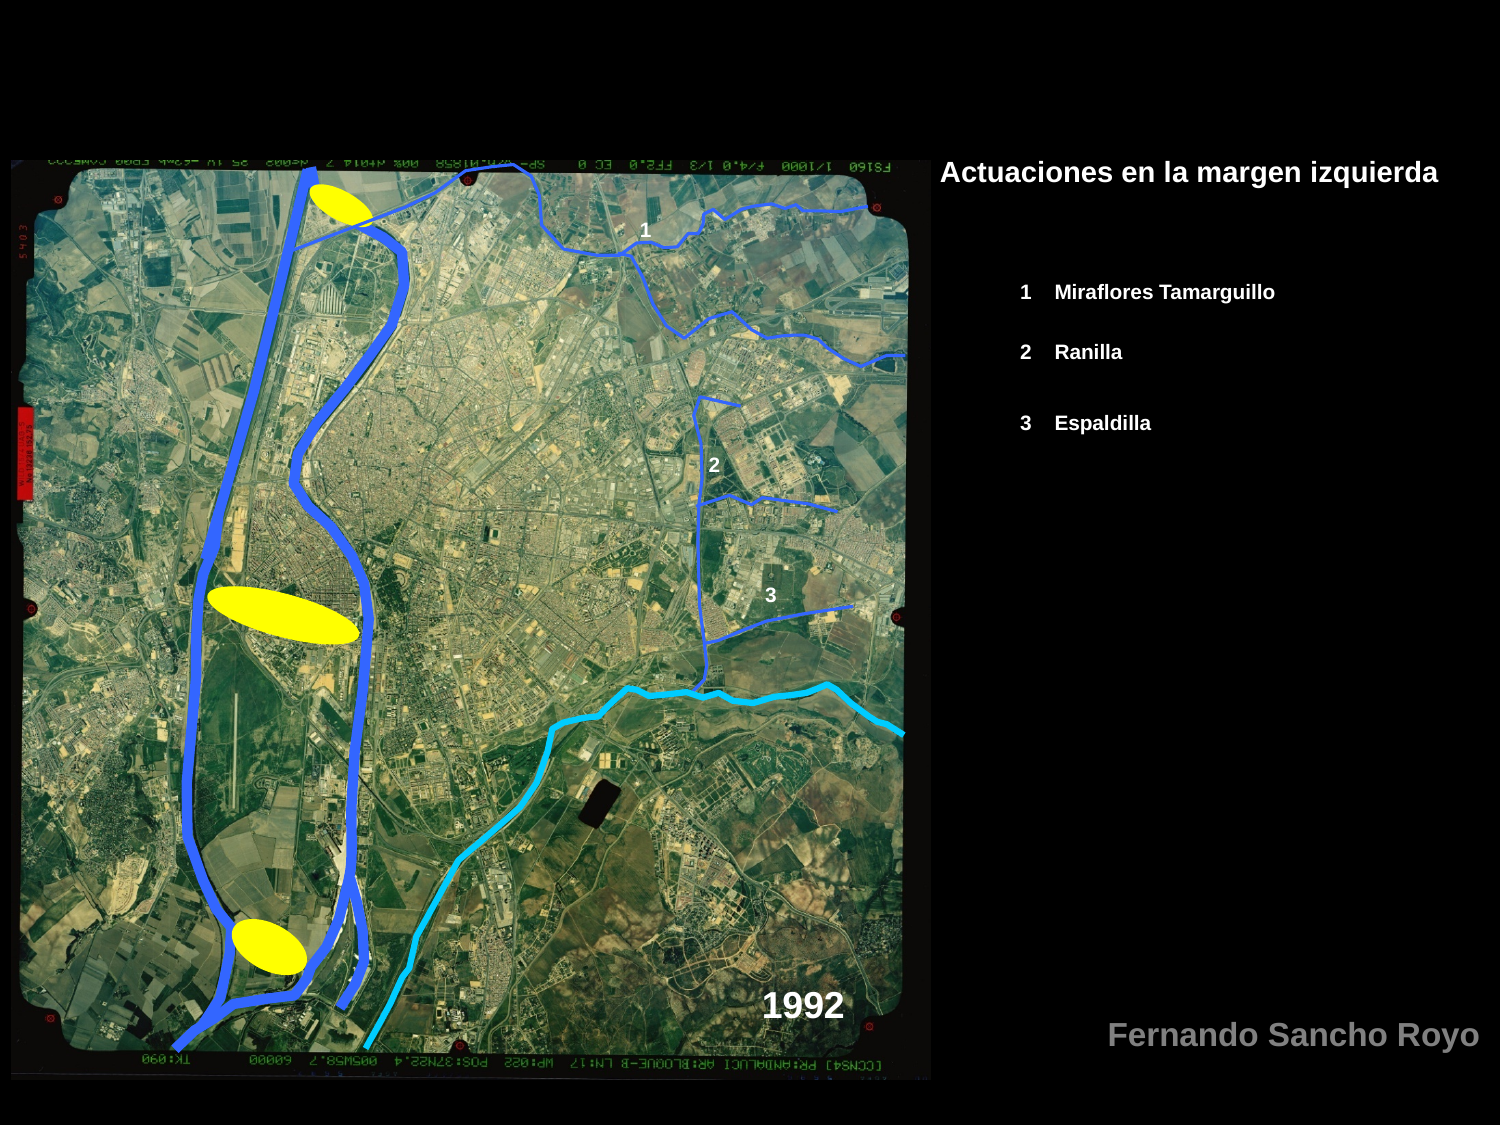

Actuaciones en la margen izquierda
1
1 Miraflores Tamarguillo
2 Ranilla
3 Espaldilla
2
3
1992
Fernando Sancho Royo